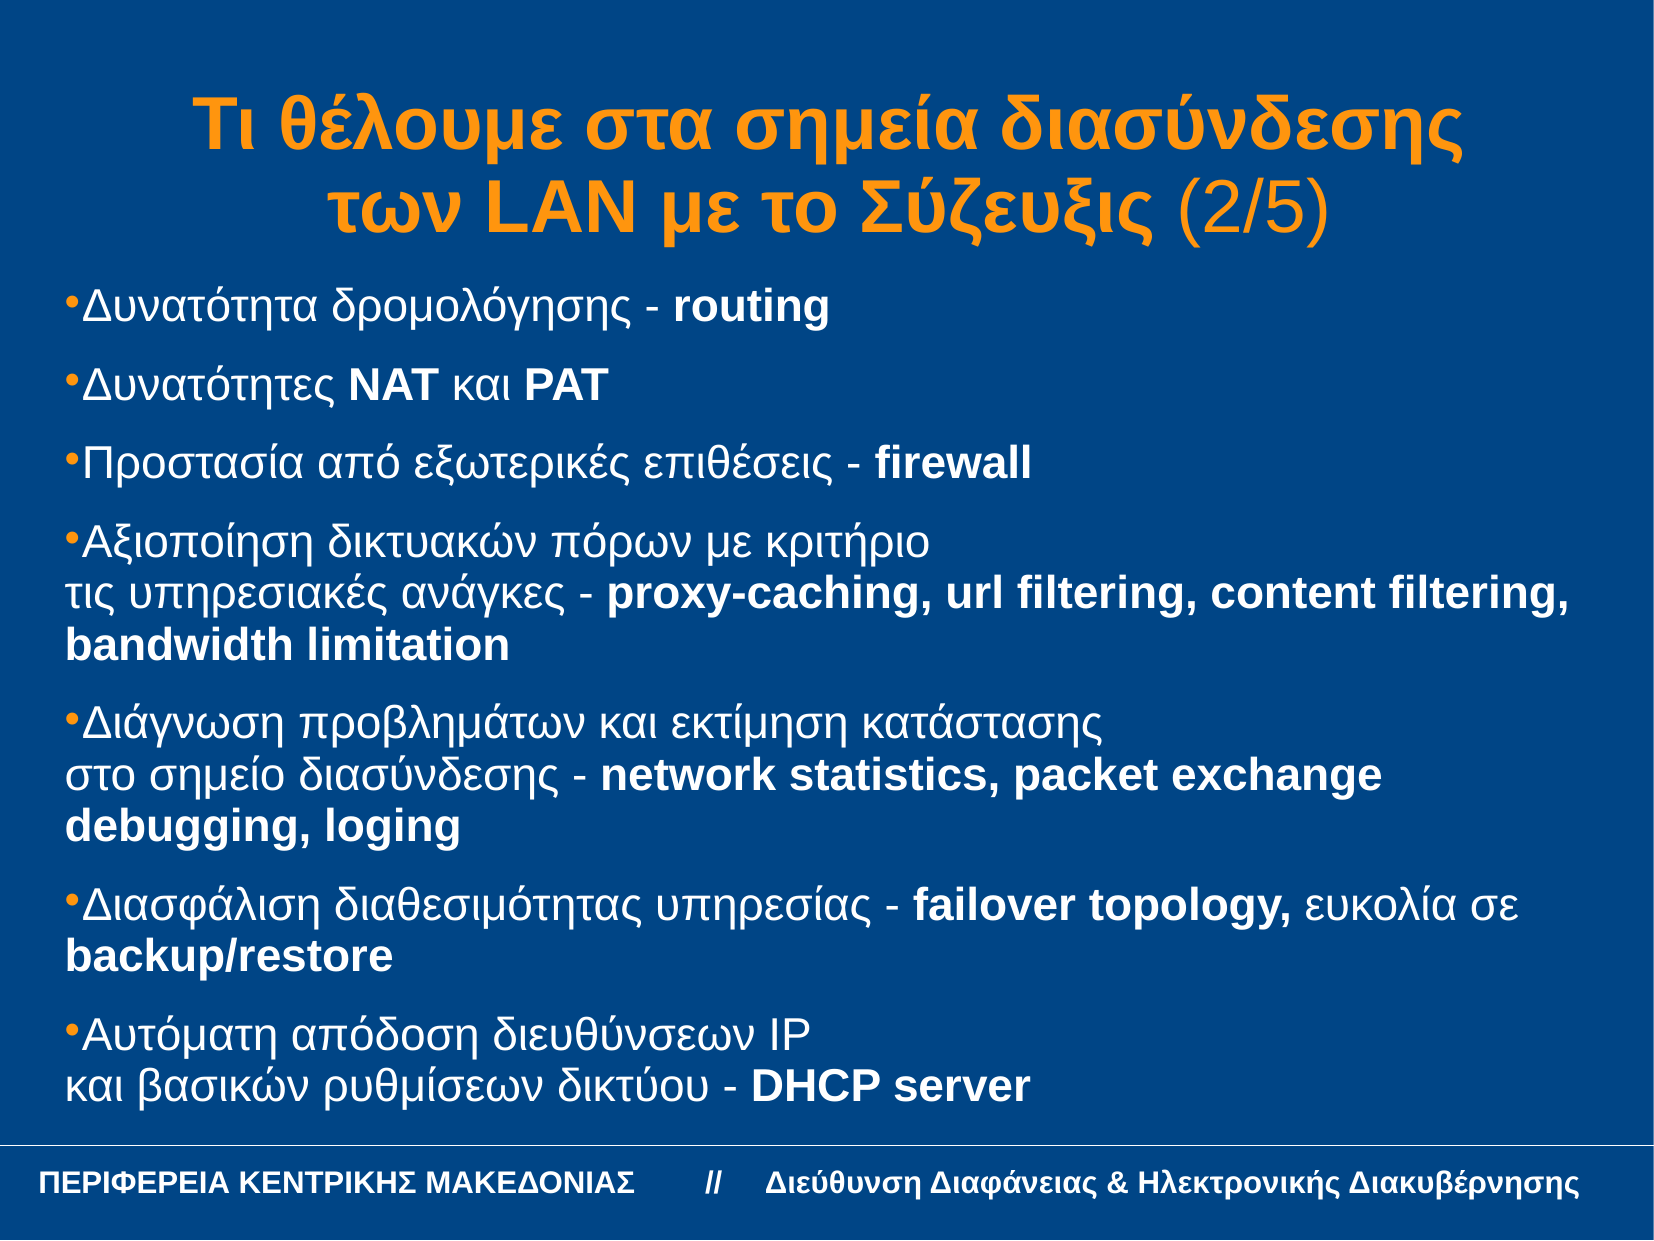

Τι θέλουμε στα σημεία διασύνδεσης
των LAN με το Σύζευξις (2/5)
# Δυνατότητα δρομολόγησης - routing
Δυνατότητες NAT και PAT
Προστασία από εξωτερικές επιθέσεις - firewall
Αξιοποίηση δικτυακών πόρων με κριτήριο
τις υπηρεσιακές ανάγκες - proxy-caching, url filtering, content filtering, bandwidth limitation
Διάγνωση προβλημάτων και εκτίμηση κατάστασης
στο σημείο διασύνδεσης - network statistics, packet exchange debugging, loging
Διασφάλιση διαθεσιμότητας υπηρεσίας - failover topology, ευκολία σε backup/restore
Αυτόματη απόδοση διευθύνσεων IP
και βασικών ρυθμίσεων δικτύου - DHCP server
ΠΕΡΙΦΕΡΕΙΑ ΚΕΝΤΡΙΚΗΣ ΜΑΚΕΔΟΝΙΑΣ // Διεύθυνση Διαφάνειας & Ηλεκτρονικής Διακυβέρνησης